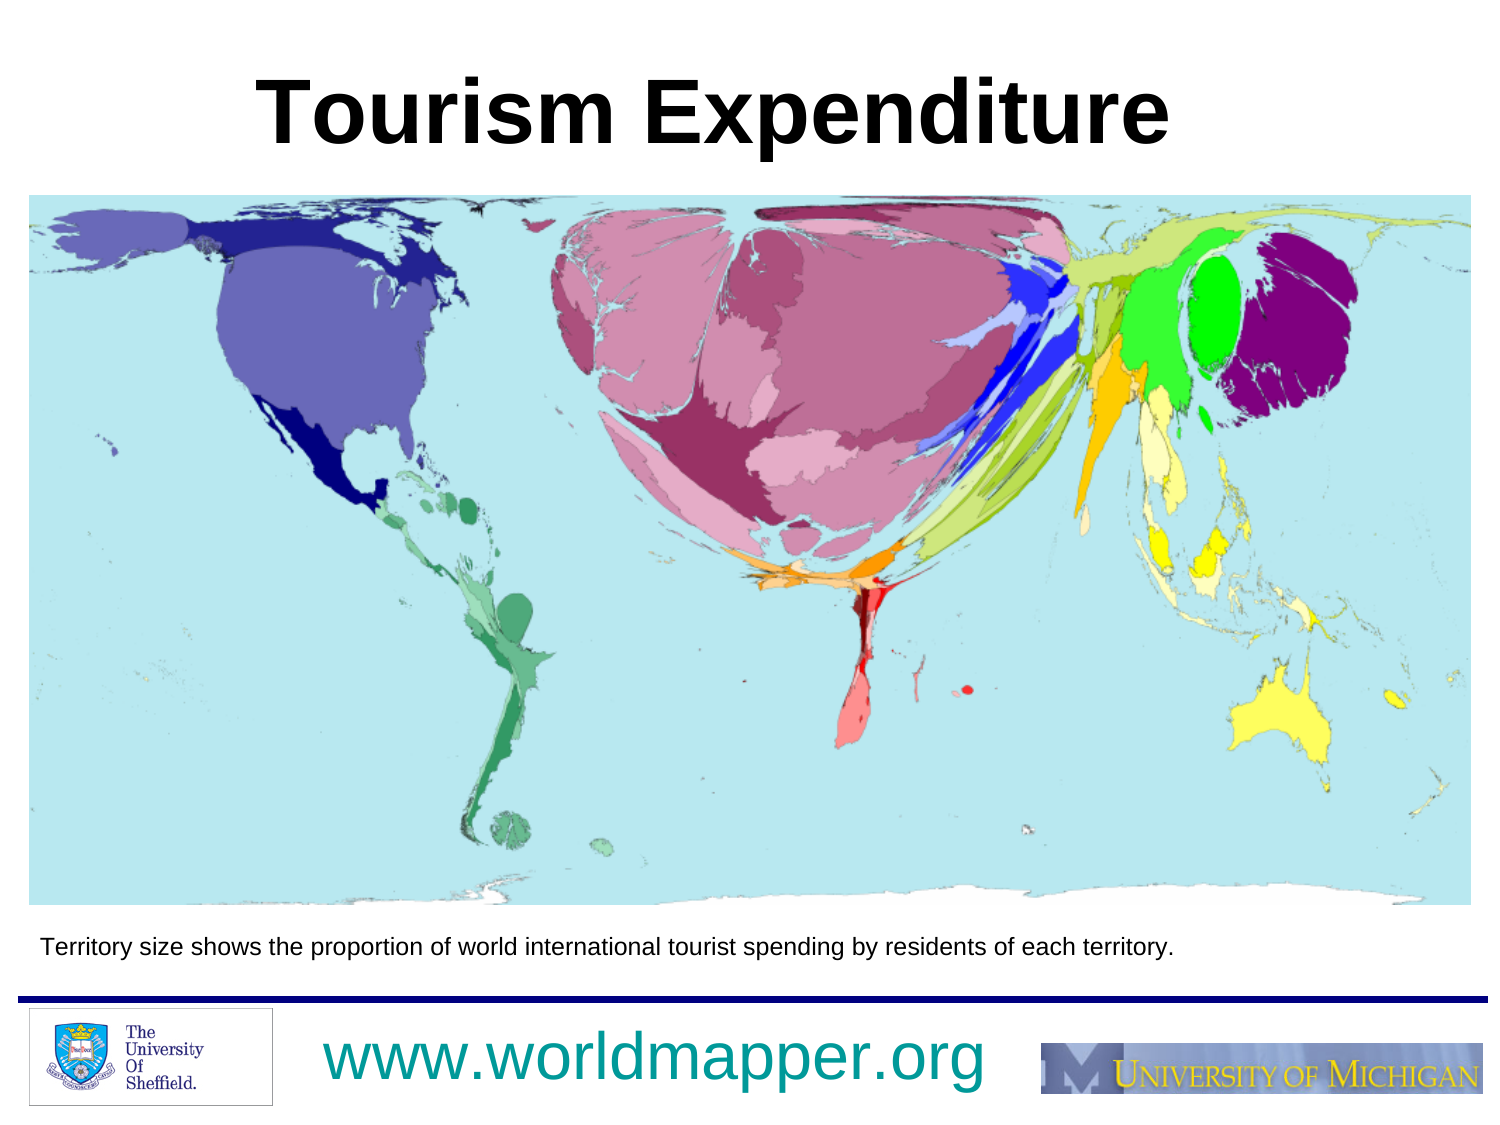

# Tourism Expenditure
Territory size shows the proportion of world international tourist spending by residents of each territory.